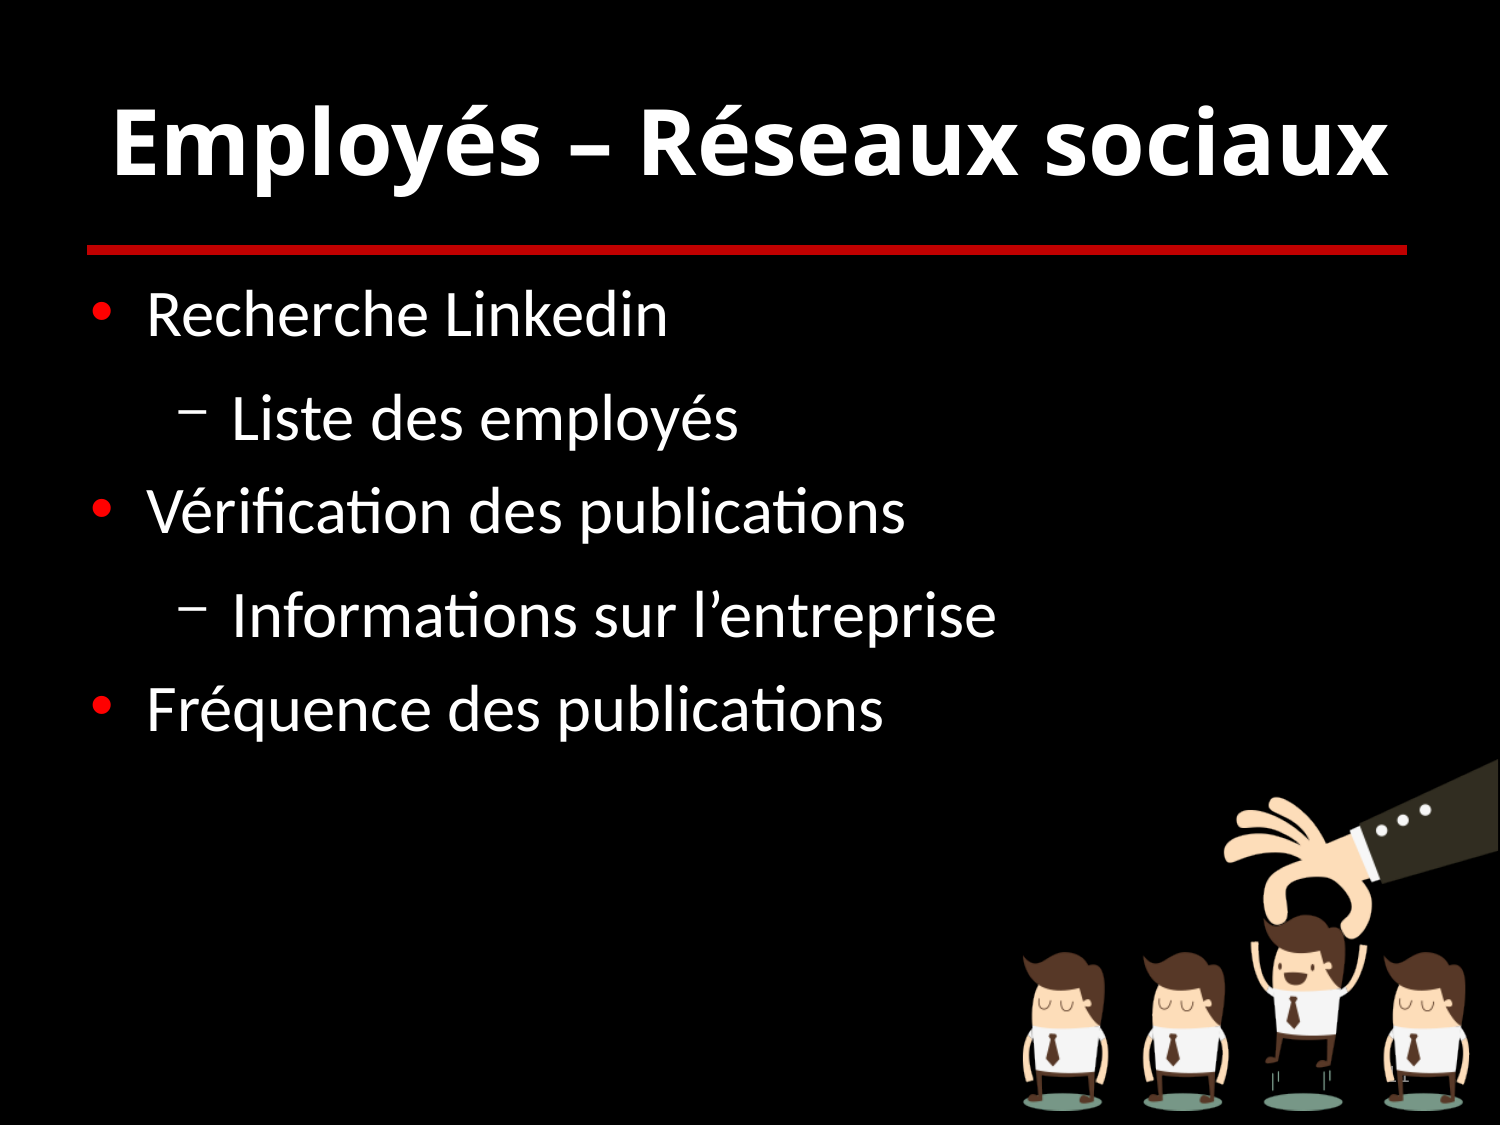

# Employés – Réseaux sociaux
Recherche Linkedin
Liste des employés
Vérification des publications
Informations sur l’entreprise
Fréquence des publications